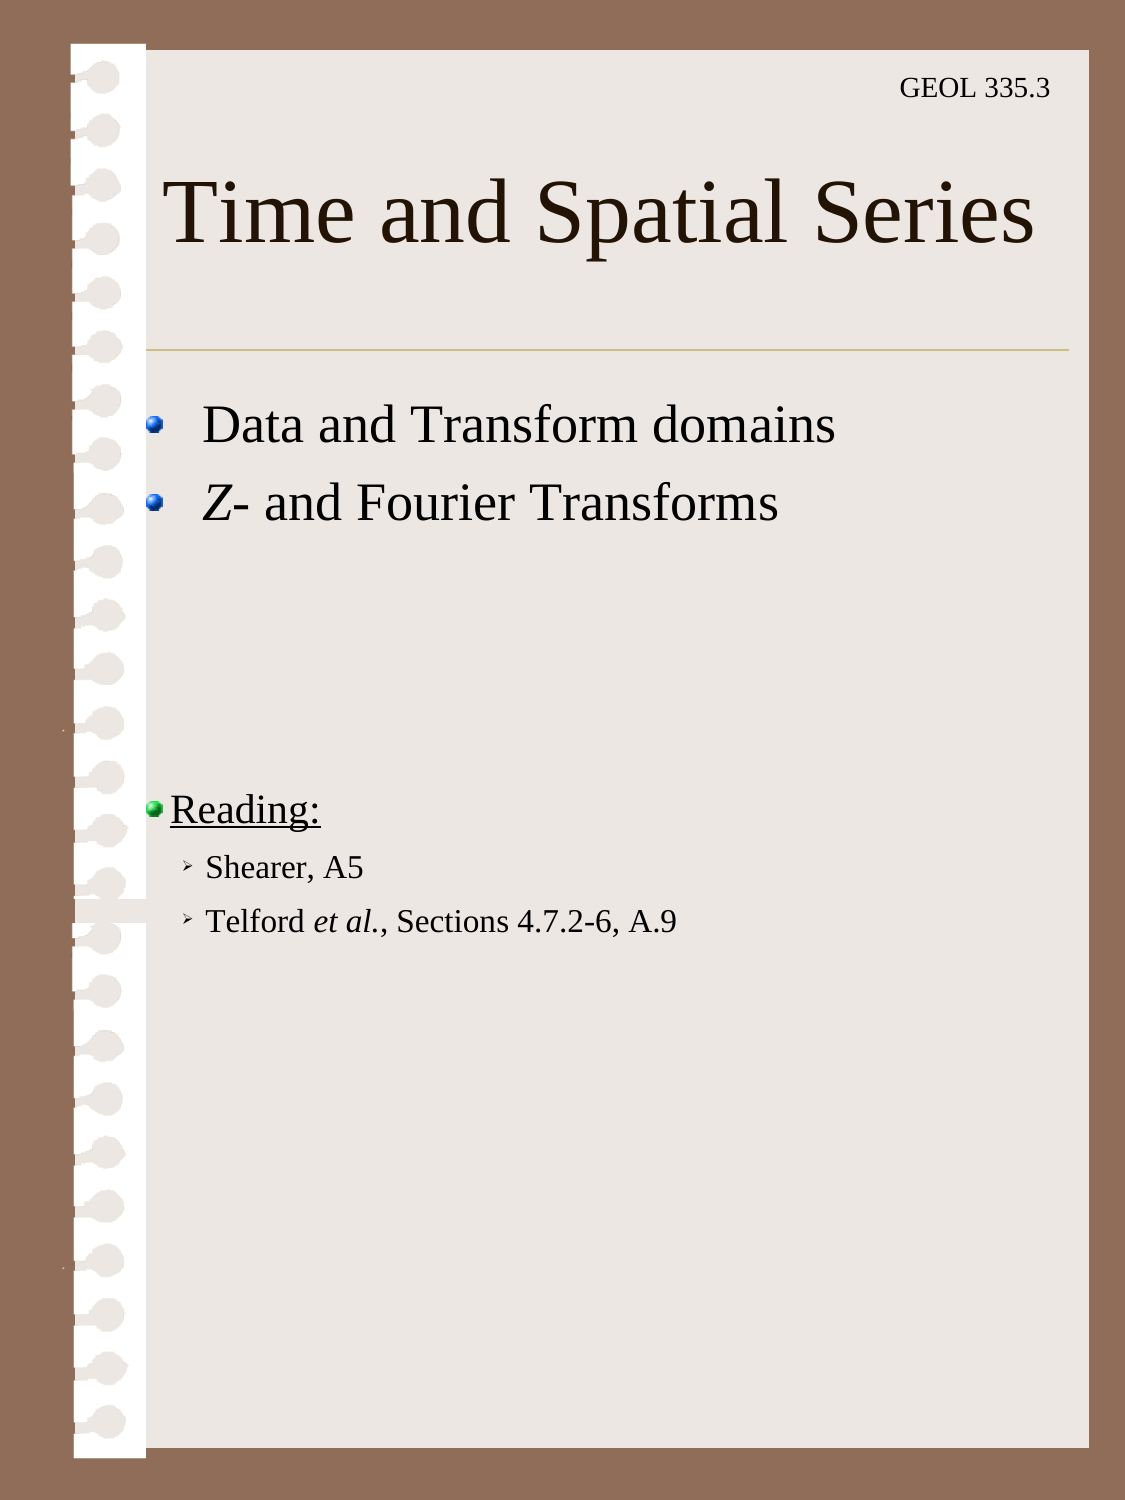

# Time and Spatial Series
Data and Transform domains
Z- and Fourier Transforms
Reading:
Shearer, A5
Telford et al., Sections 4.7.2-6, A.9